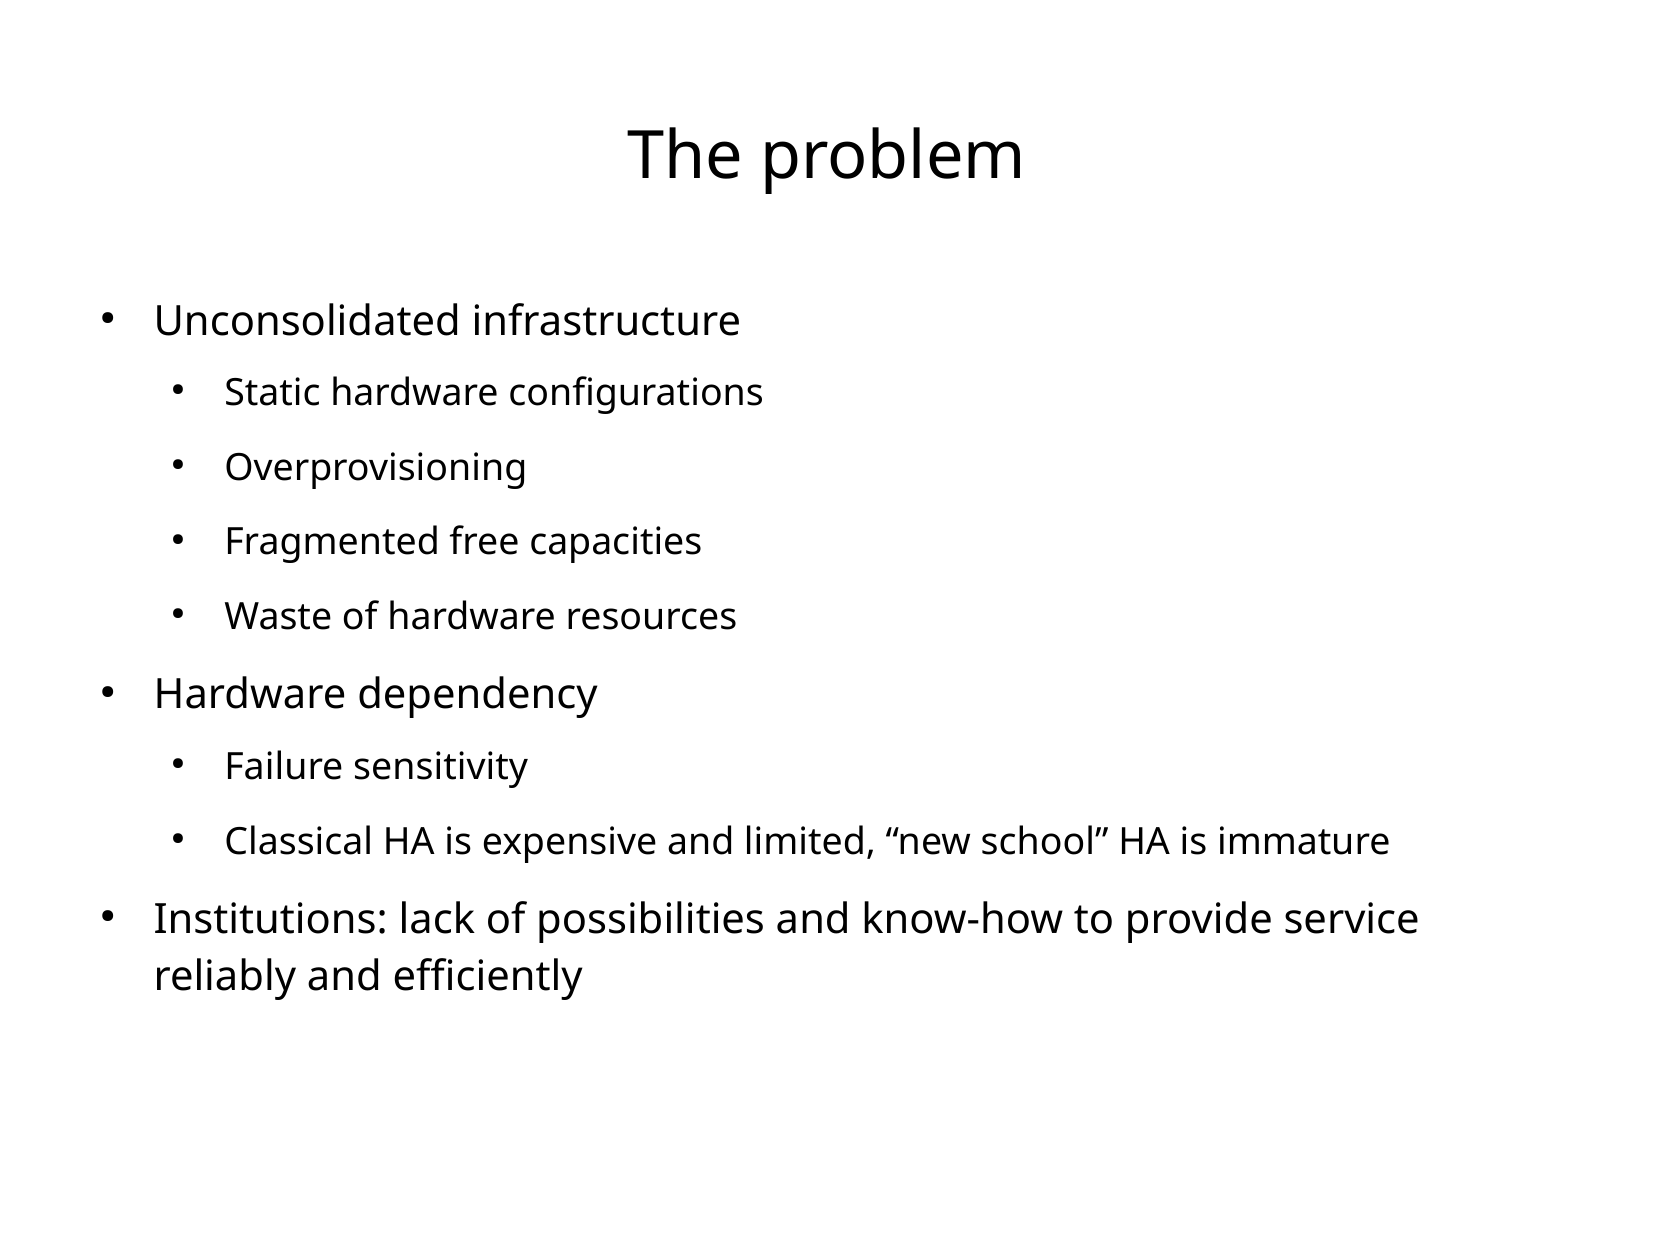

# The problem
Unconsolidated infrastructure
Static hardware configurations
Overprovisioning
Fragmented free capacities
Waste of hardware resources
Hardware dependency
Failure sensitivity
Classical HA is expensive and limited, “new school” HA is immature
Institutions: lack of possibilities and know-how to provide service reliably and efficiently